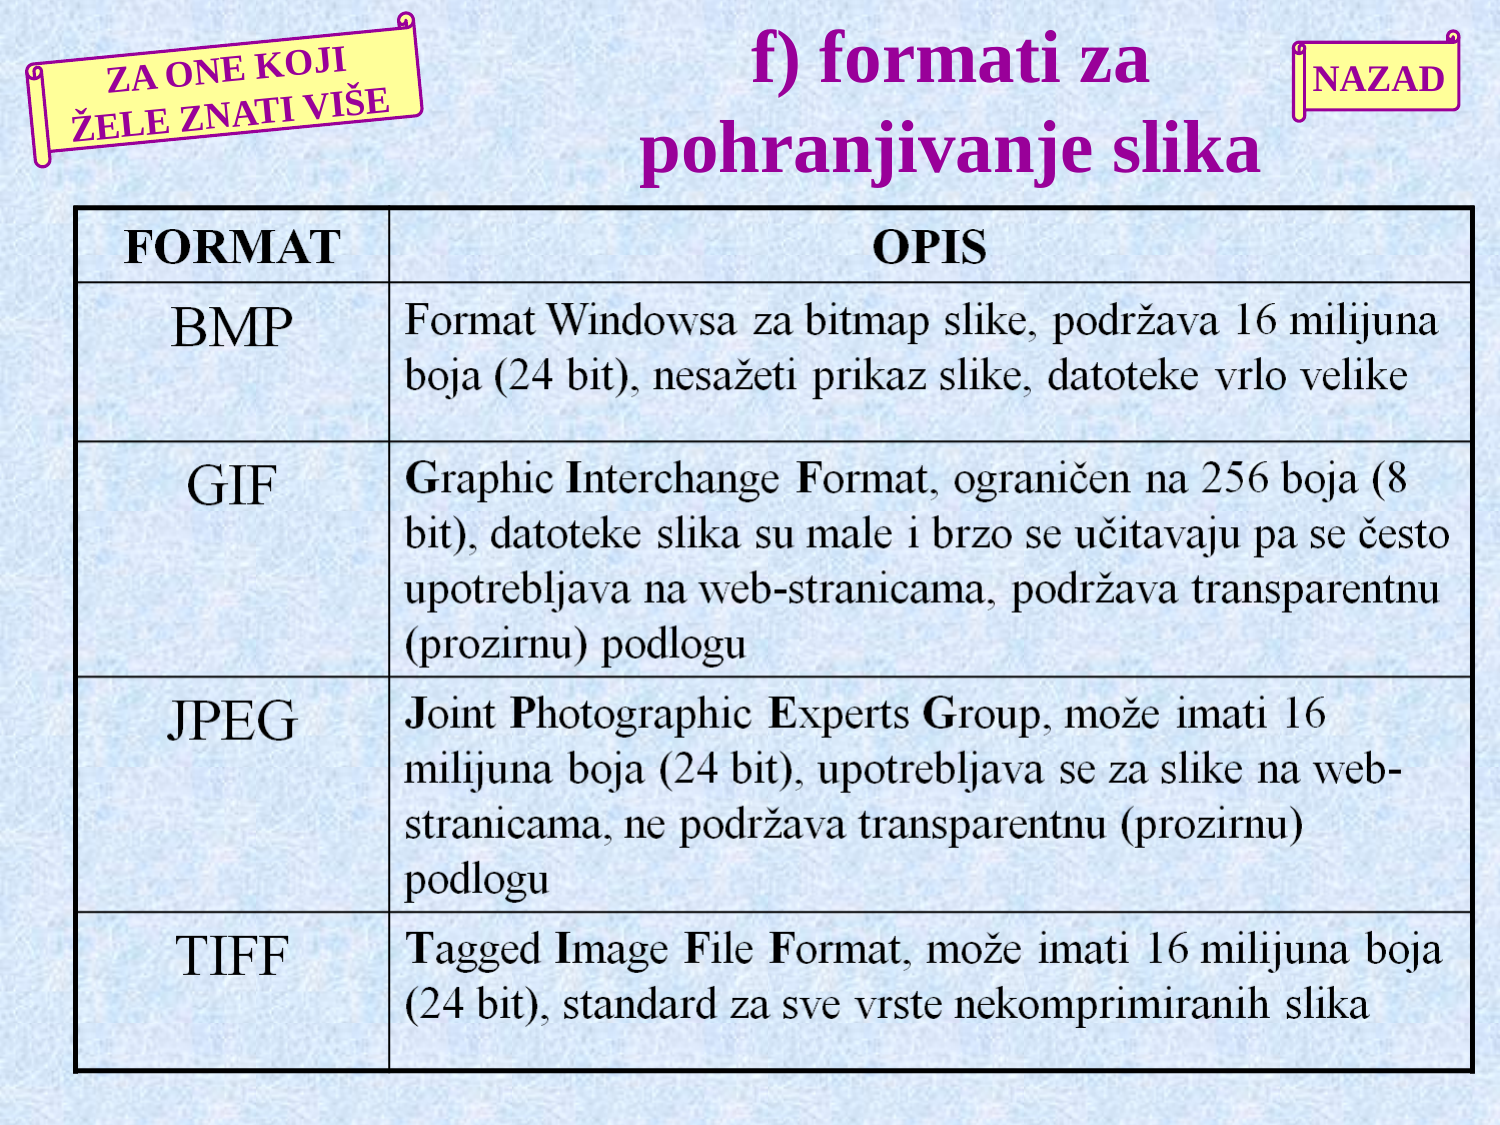

# f) formati za pohranjivanje slika
ZA ONE KOJI
ŽELE ZNATI VIŠE
NAZAD